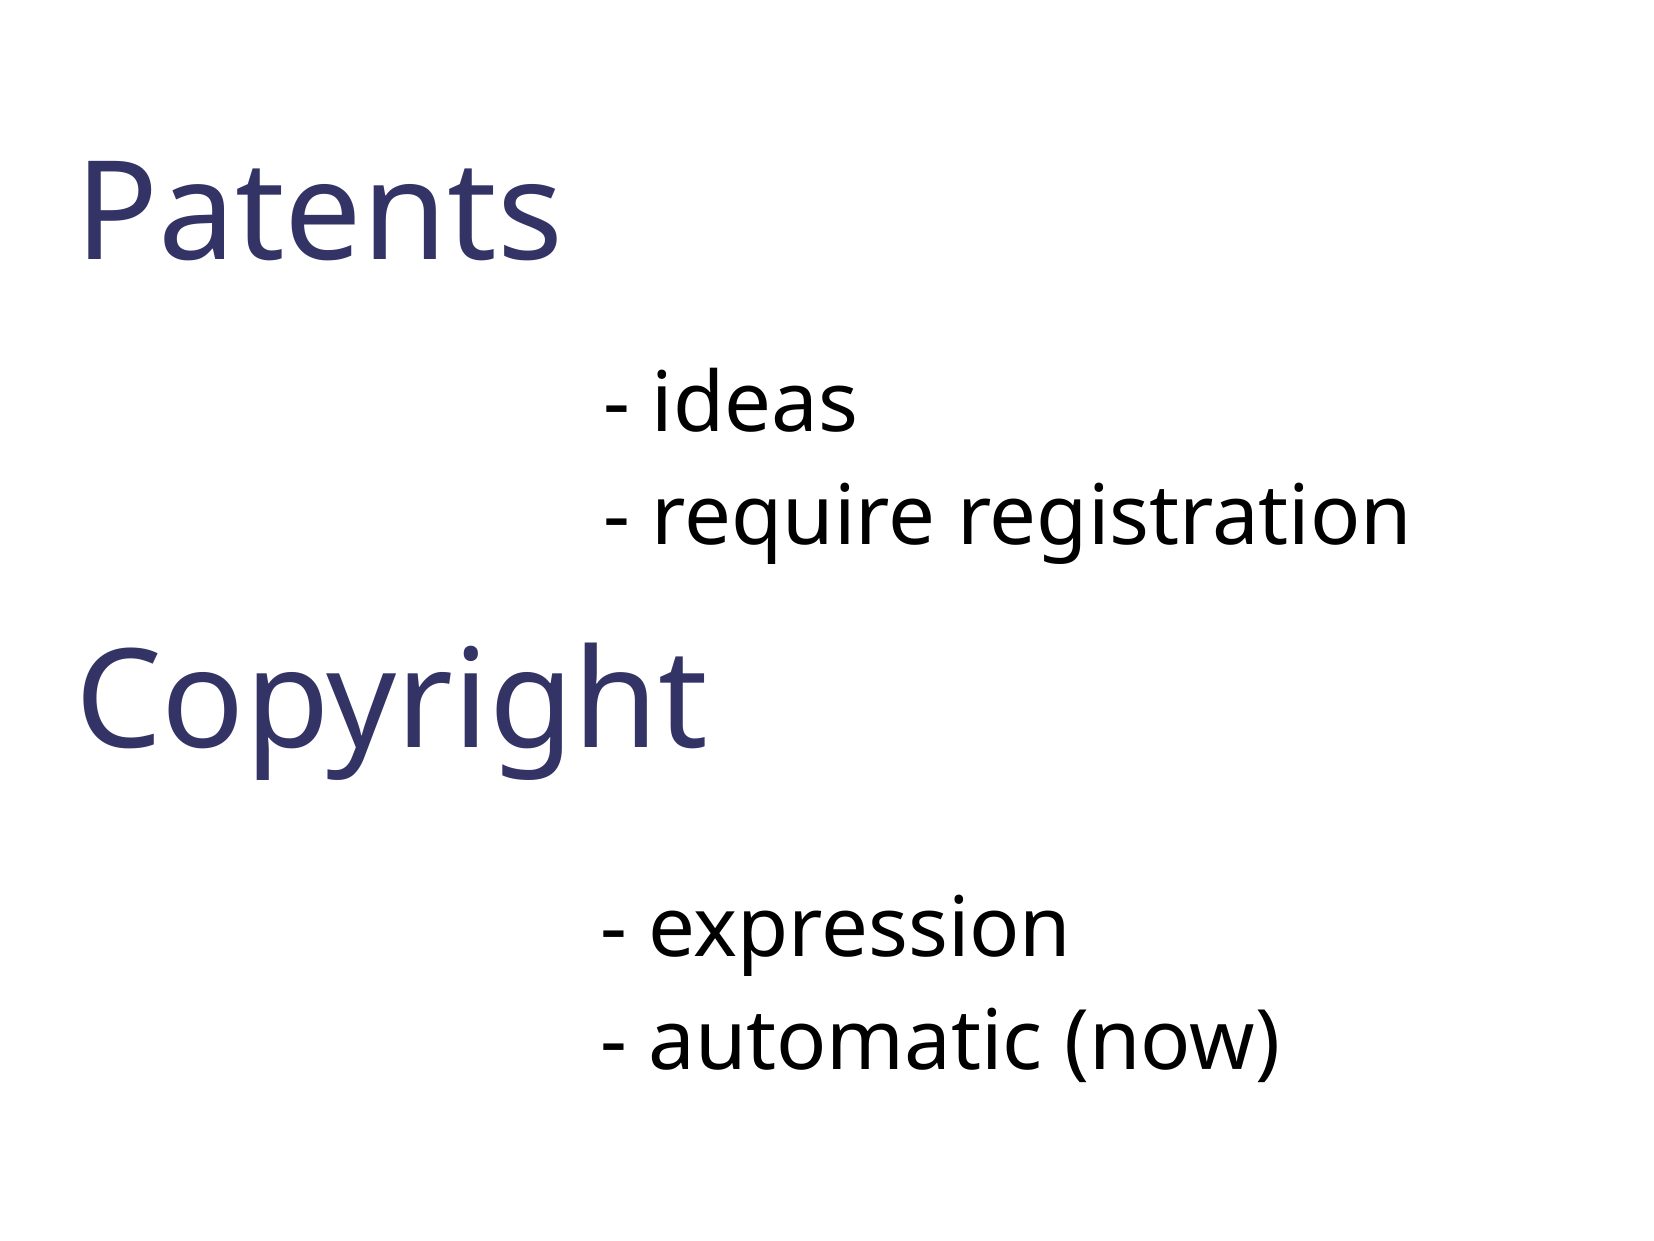

# Patents
- ideas
- require registration
Copyright
- expression
- automatic (now)